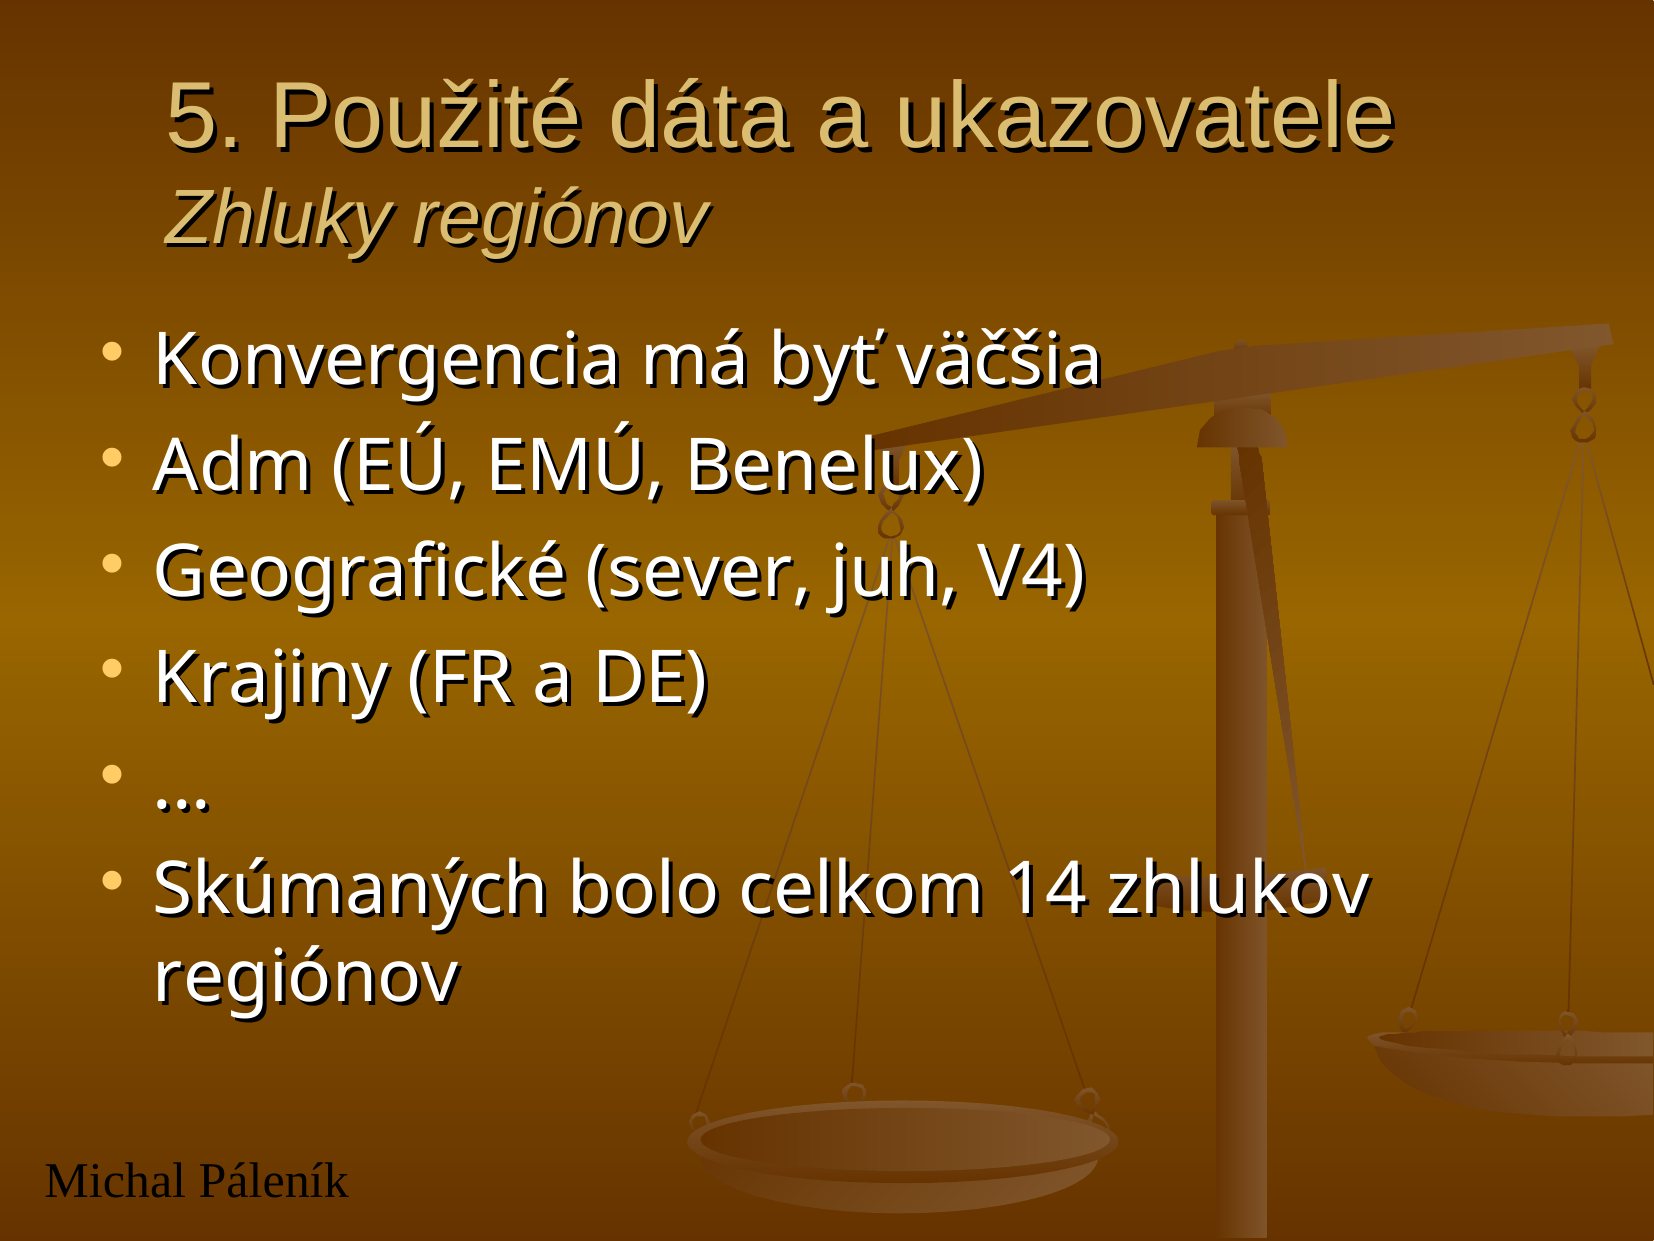

# 5. Použité dáta a ukazovatele Zhluky regiónov
Konvergencia má byť väčšia
Adm (EÚ, EMÚ, Benelux)
Geografické (sever, juh, V4)
Krajiny (FR a DE)
...
Skúmaných bolo celkom 14 zhlukov regiónov